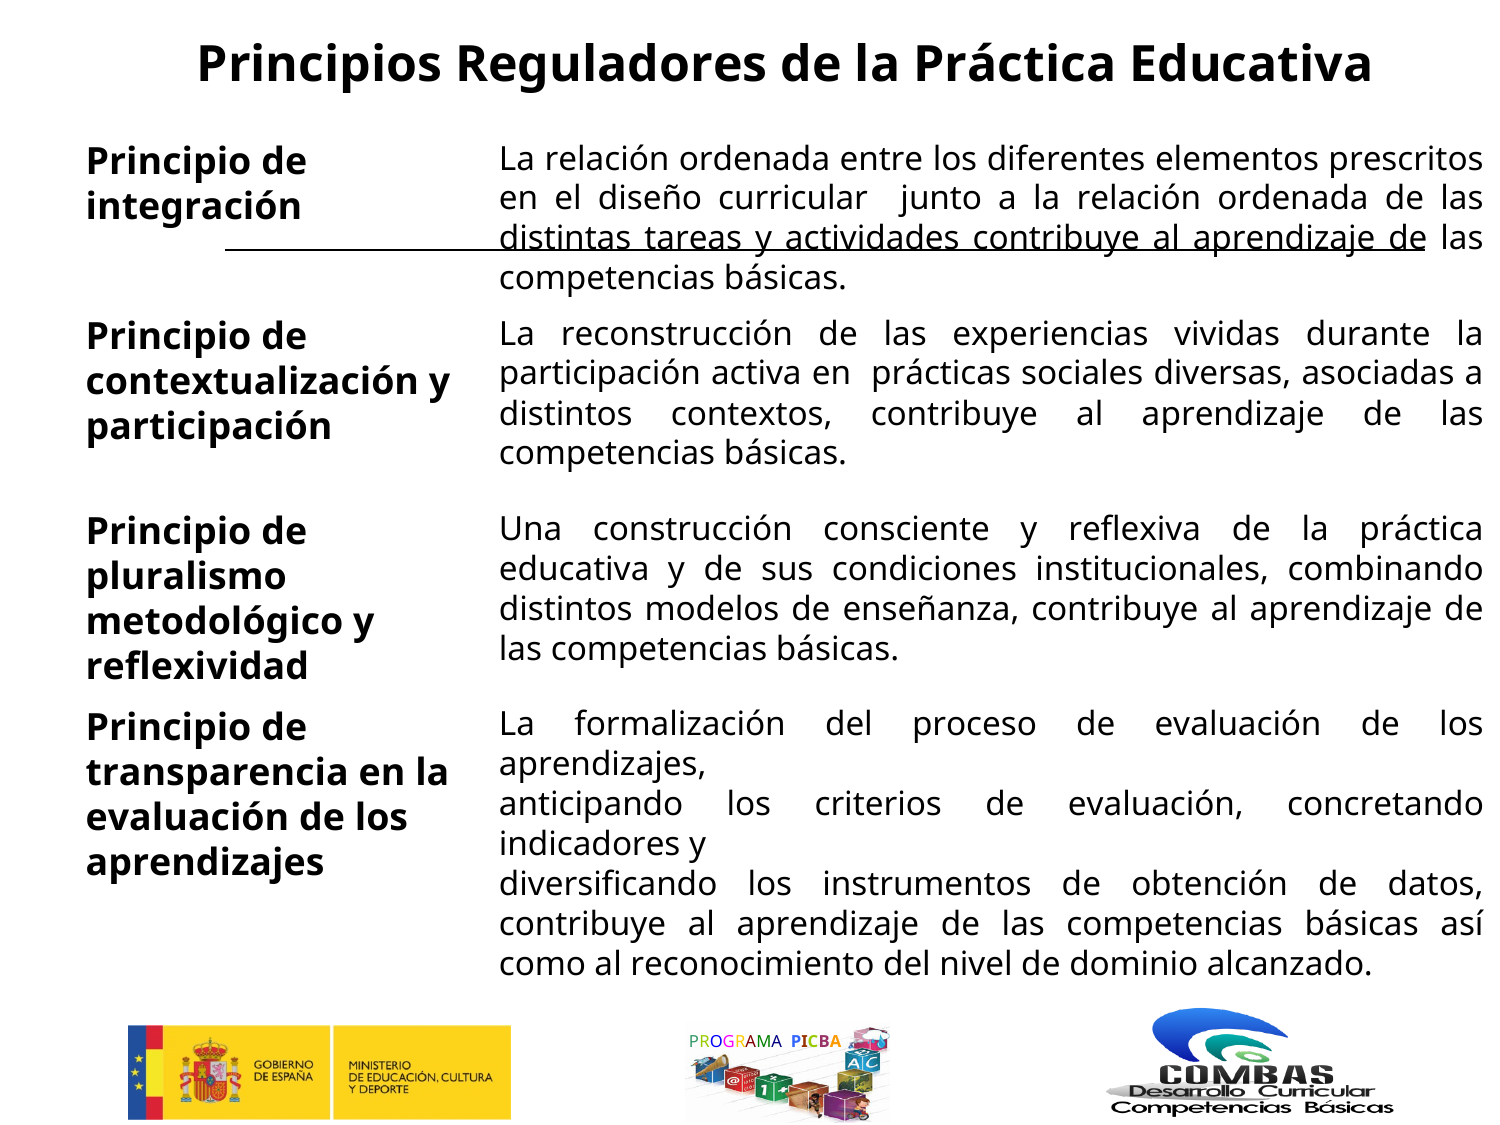

| Principios Reguladores de la Práctica Educativa | |
| --- | --- |
| Principio de integración | La relación ordenada entre los diferentes elementos prescritos en el diseño curricular junto a la relación ordenada de las distintas tareas y actividades contribuye al aprendizaje de las competencias básicas. |
| Principio de contextualización y participación | La reconstrucción de las experiencias vividas durante la participación activa en prácticas sociales diversas, asociadas a distintos contextos, contribuye al aprendizaje de las competencias básicas. |
| Principio de pluralismo metodológico y reflexividad | Una construcción consciente y reflexiva de la práctica educativa y de sus condiciones institucionales, combinando distintos modelos de enseñanza, contribuye al aprendizaje de las competencias básicas. |
| Principio de transparencia en la evaluación de los aprendizajes | La formalización del proceso de evaluación de los aprendizajes, anticipando los criterios de evaluación, concretando indicadores y diversificando los instrumentos de obtención de datos, contribuye al aprendizaje de las competencias básicas así como al reconocimiento del nivel de dominio alcanzado. |
PROGRAMA PICBA